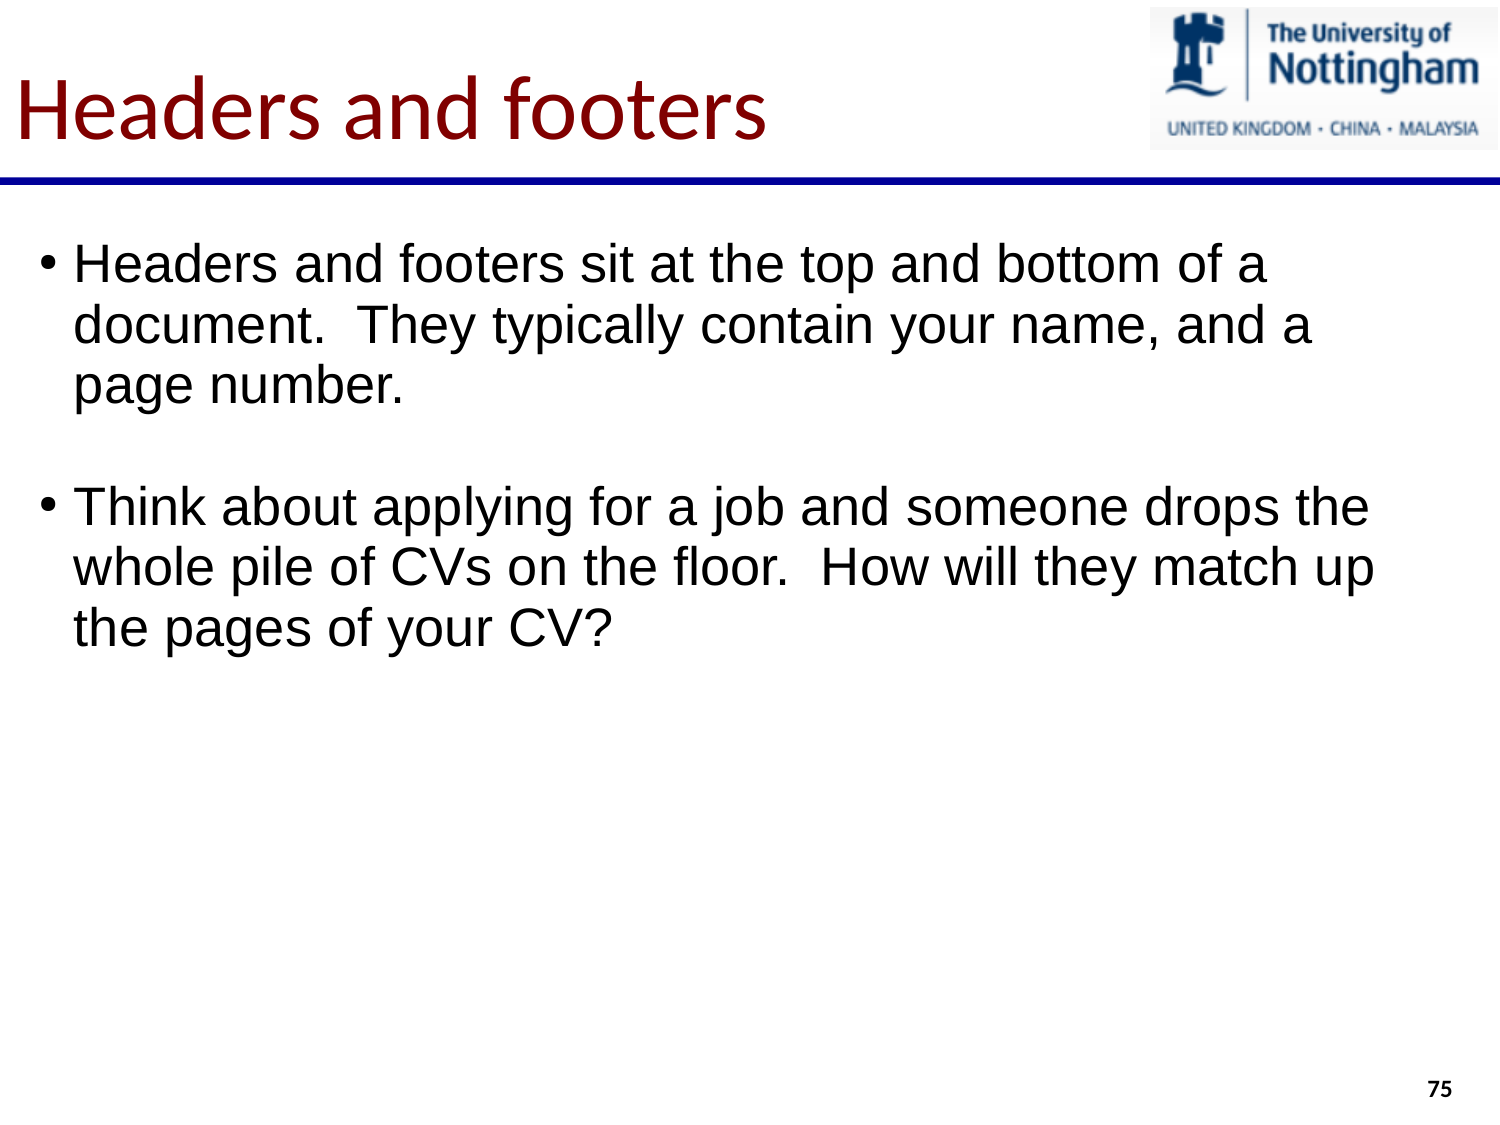

# Headers and footers
Headers and footers sit at the top and bottom of a document. They typically contain your name, and a page number.
Think about applying for a job and someone drops the whole pile of CVs on the floor. How will they match up the pages of your CV?